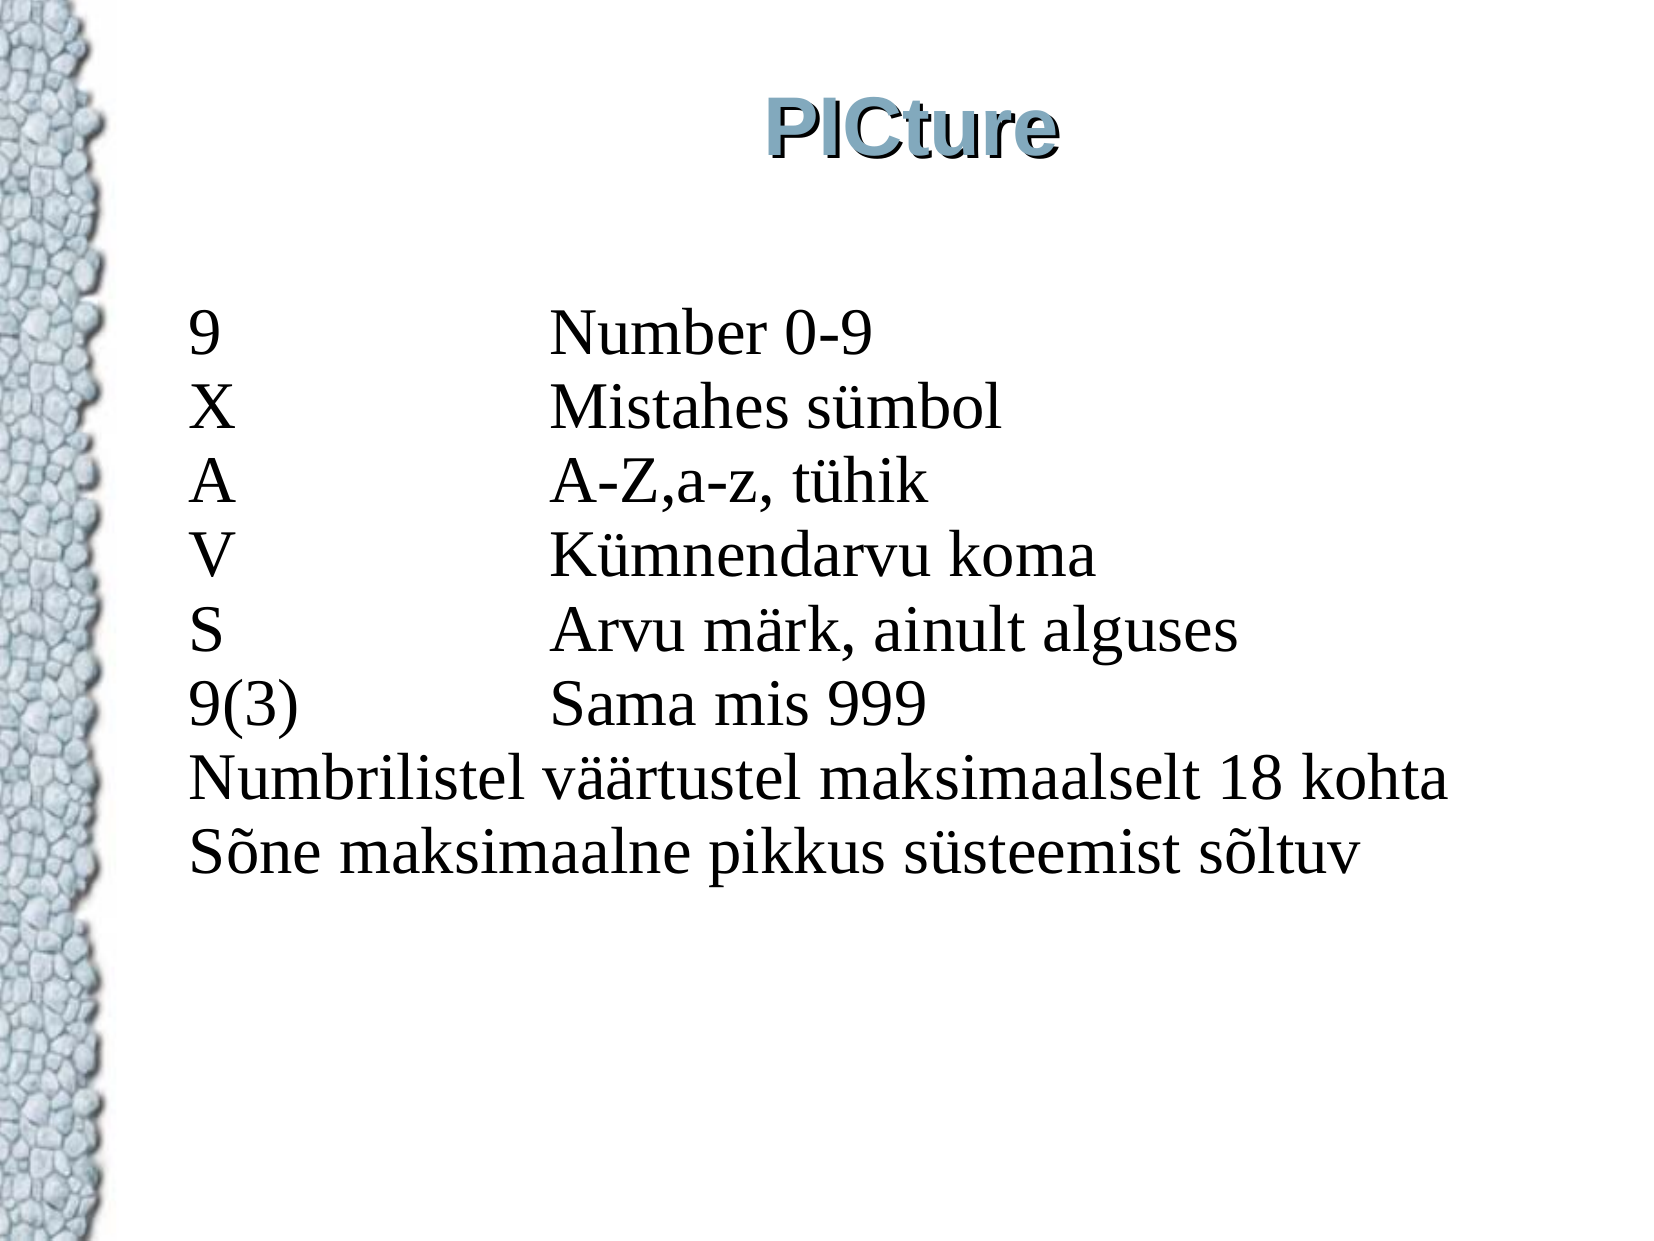

# PICture
9
X
A
V
S
9(3)
Numbrilistel väärtustel maksimaalselt 18 kohta
Sõne maksimaalne pikkus süsteemist sõltuv
Number 0-9
Mistahes sümbol
A-Z,a-z, tühik
Kümnendarvu koma
Arvu märk, ainult alguses
Sama mis 999